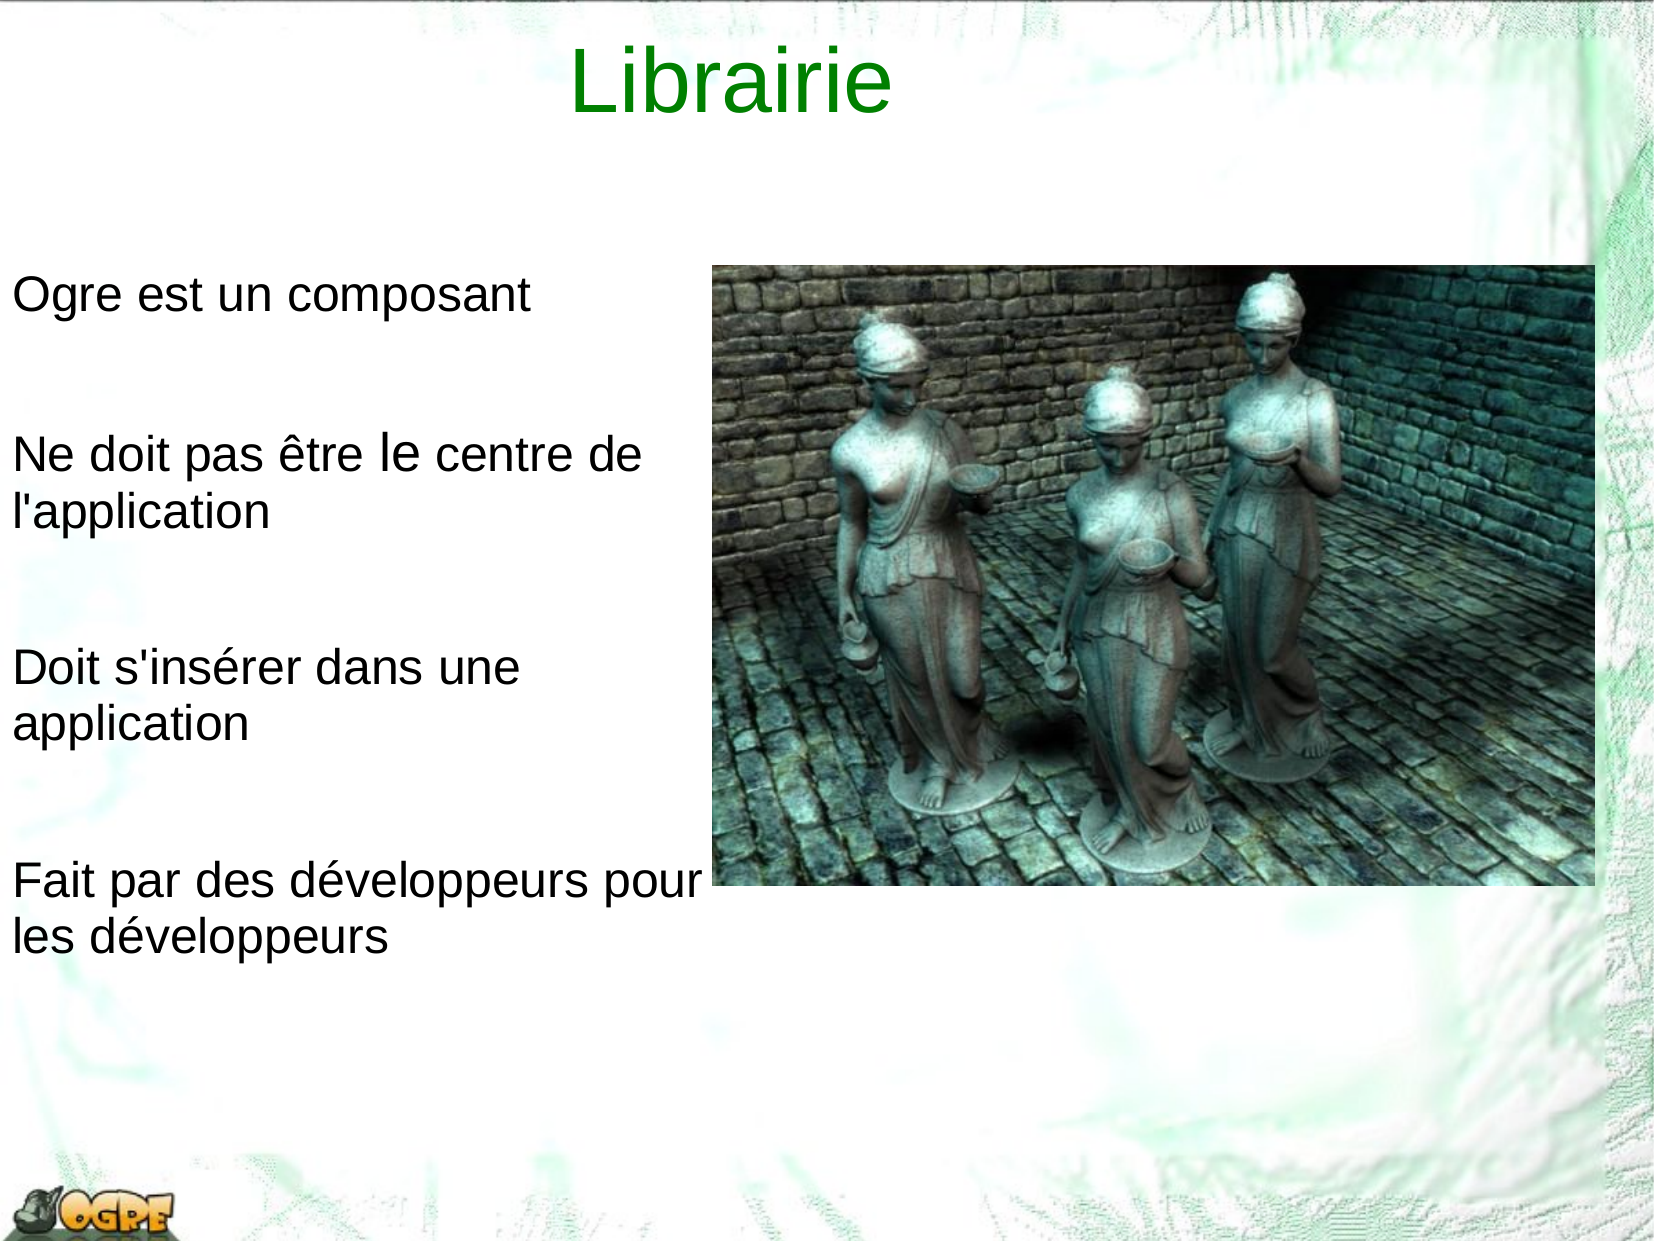

# Librairie
Ogre est un composant
Ne doit pas être le centre de l'application
Doit s'insérer dans une application
Fait par des développeurs pour les développeurs